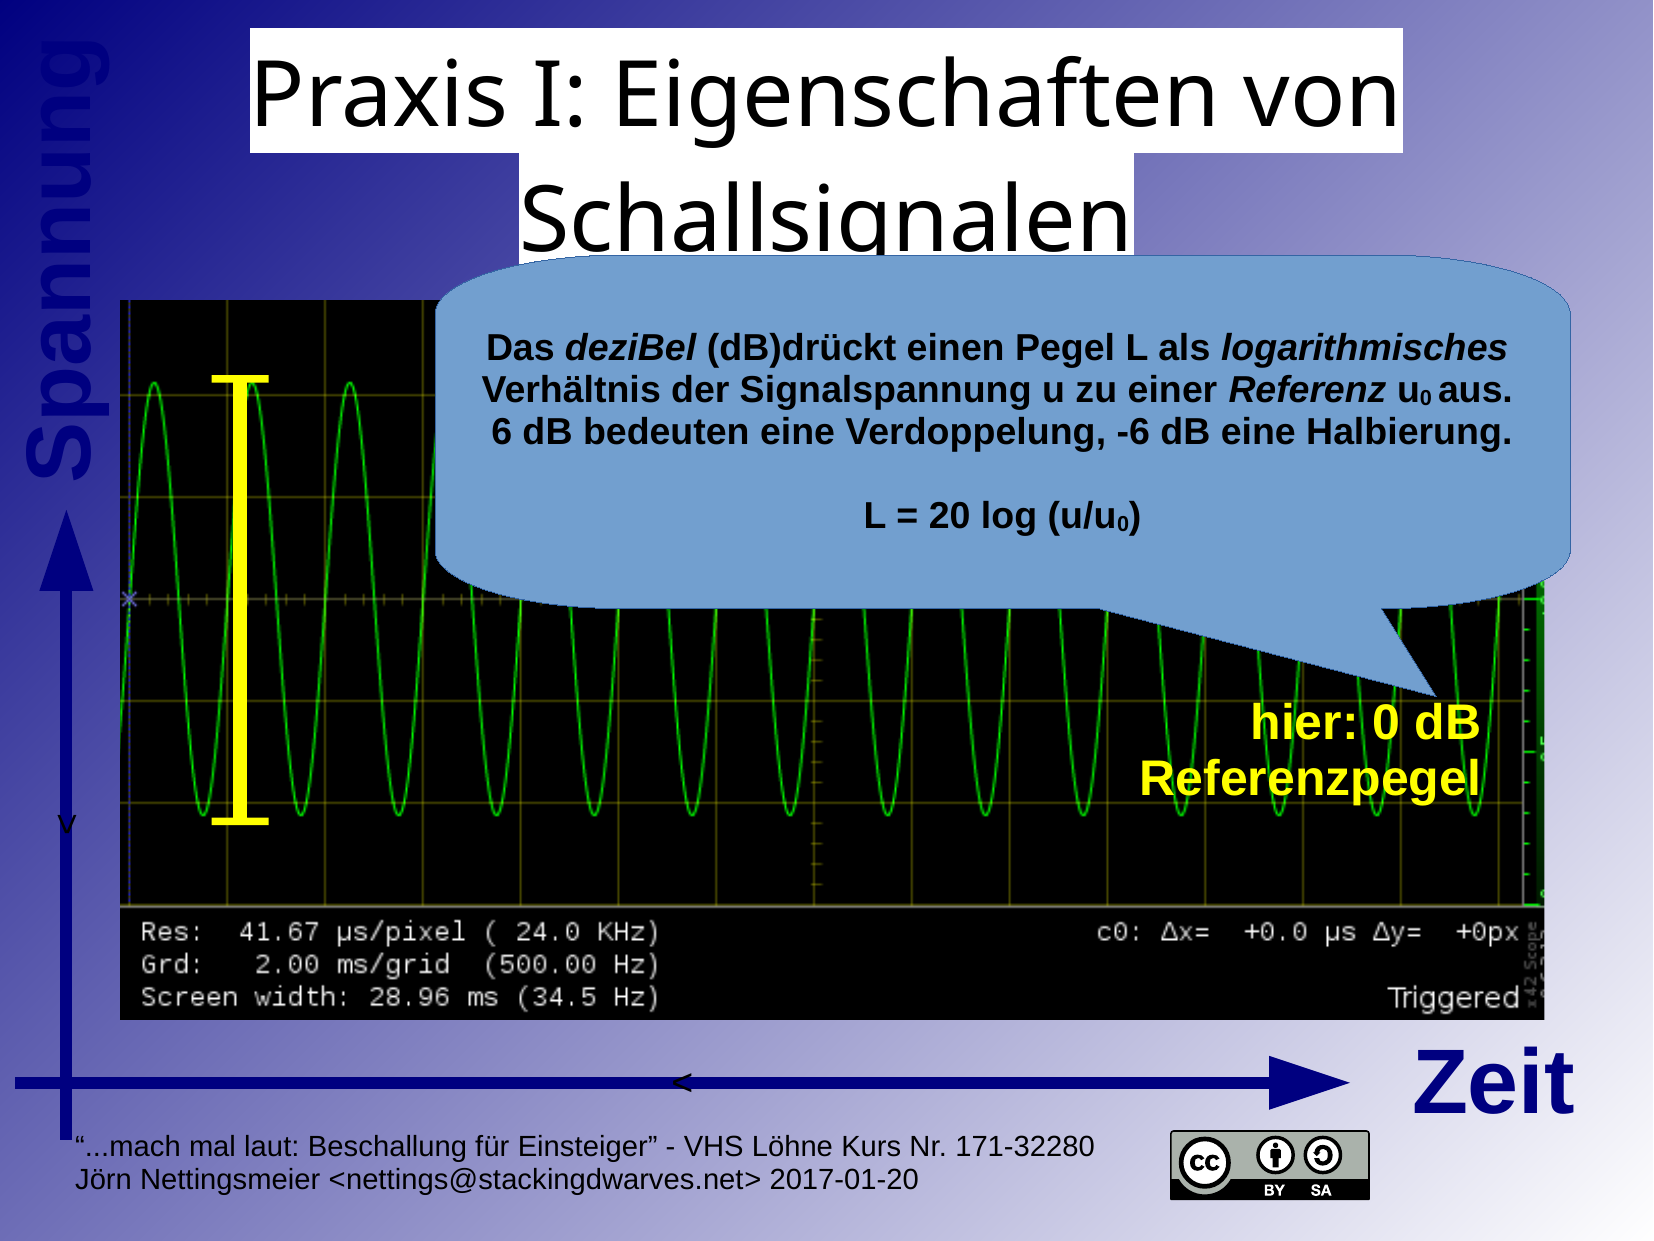

# Praxis I: Eigenschaften von Schallsignalen
Spannung
Das deziBel (dB)drückt einen Pegel L als logarithmisches
Verhältnis der Signalspannung u zu einer Referenz u0 aus.
6 dB bedeuten eine Verdoppelung, -6 dB eine Halbierung.
L = 20 log (u/u0)
Amplitude, hängt ab von
der Lautstärke (Spannung)
<
hier: 0 dB Referenzpegel
Zeit
<